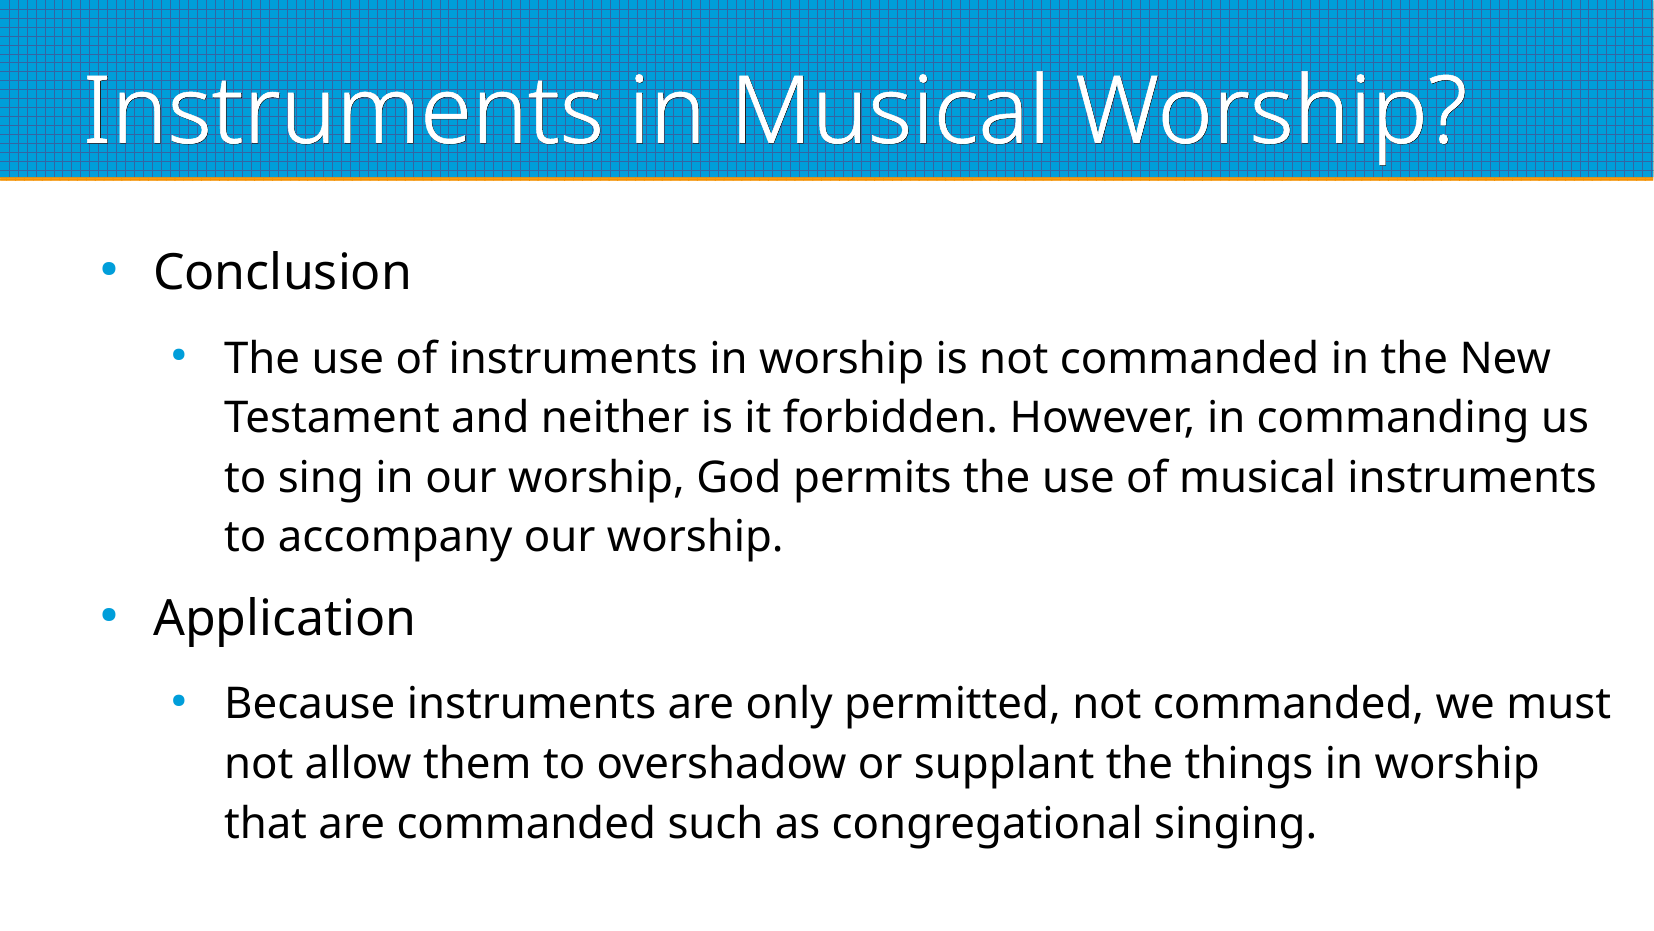

# Instruments in Musical Worship?
Conclusion
The use of instruments in worship is not commanded in the New Testament and neither is it forbidden. However, in commanding us to sing in our worship, God permits the use of musical instruments to accompany our worship.
Application
Because instruments are only permitted, not commanded, we must not allow them to overshadow or supplant the things in worship that are commanded such as congregational singing.